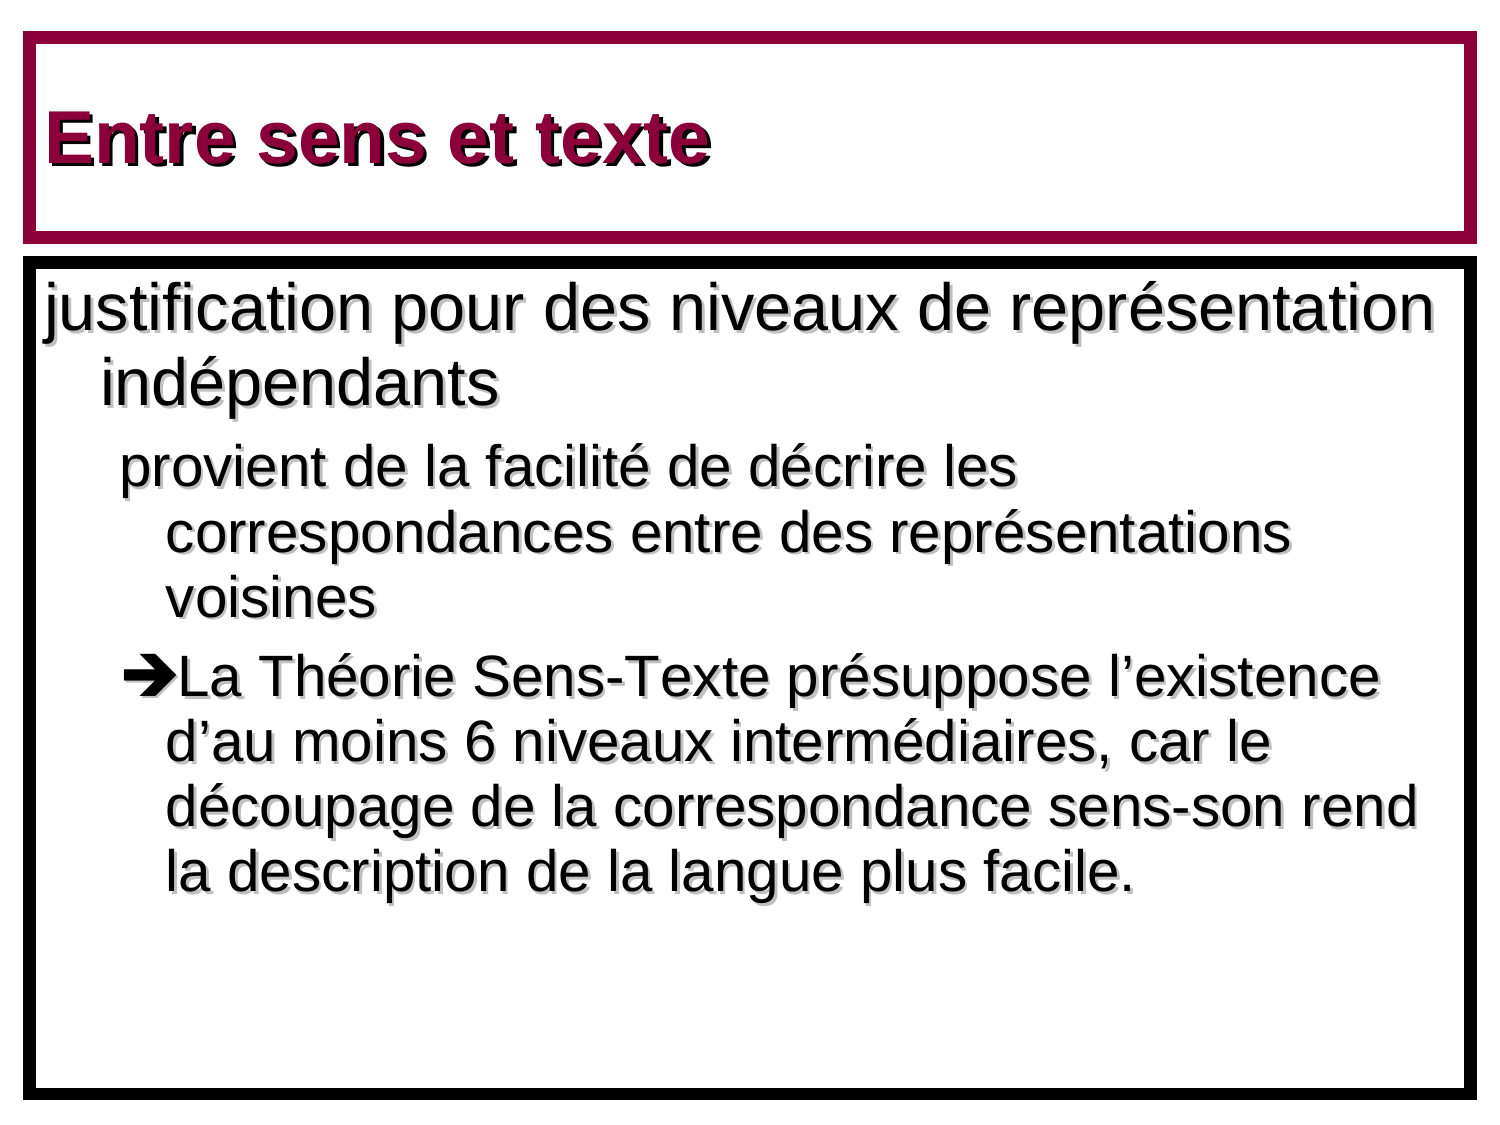

# Entre sens et texte
justification pour des niveaux de représentation indépendants
provient de la facilité de décrire les correspondances entre des représentations voisines
La Théorie Sens-Texte présuppose l’existence d’au moins 6 niveaux intermédiaires, car le découpage de la correspondance sens-son rend la description de la langue plus facile.